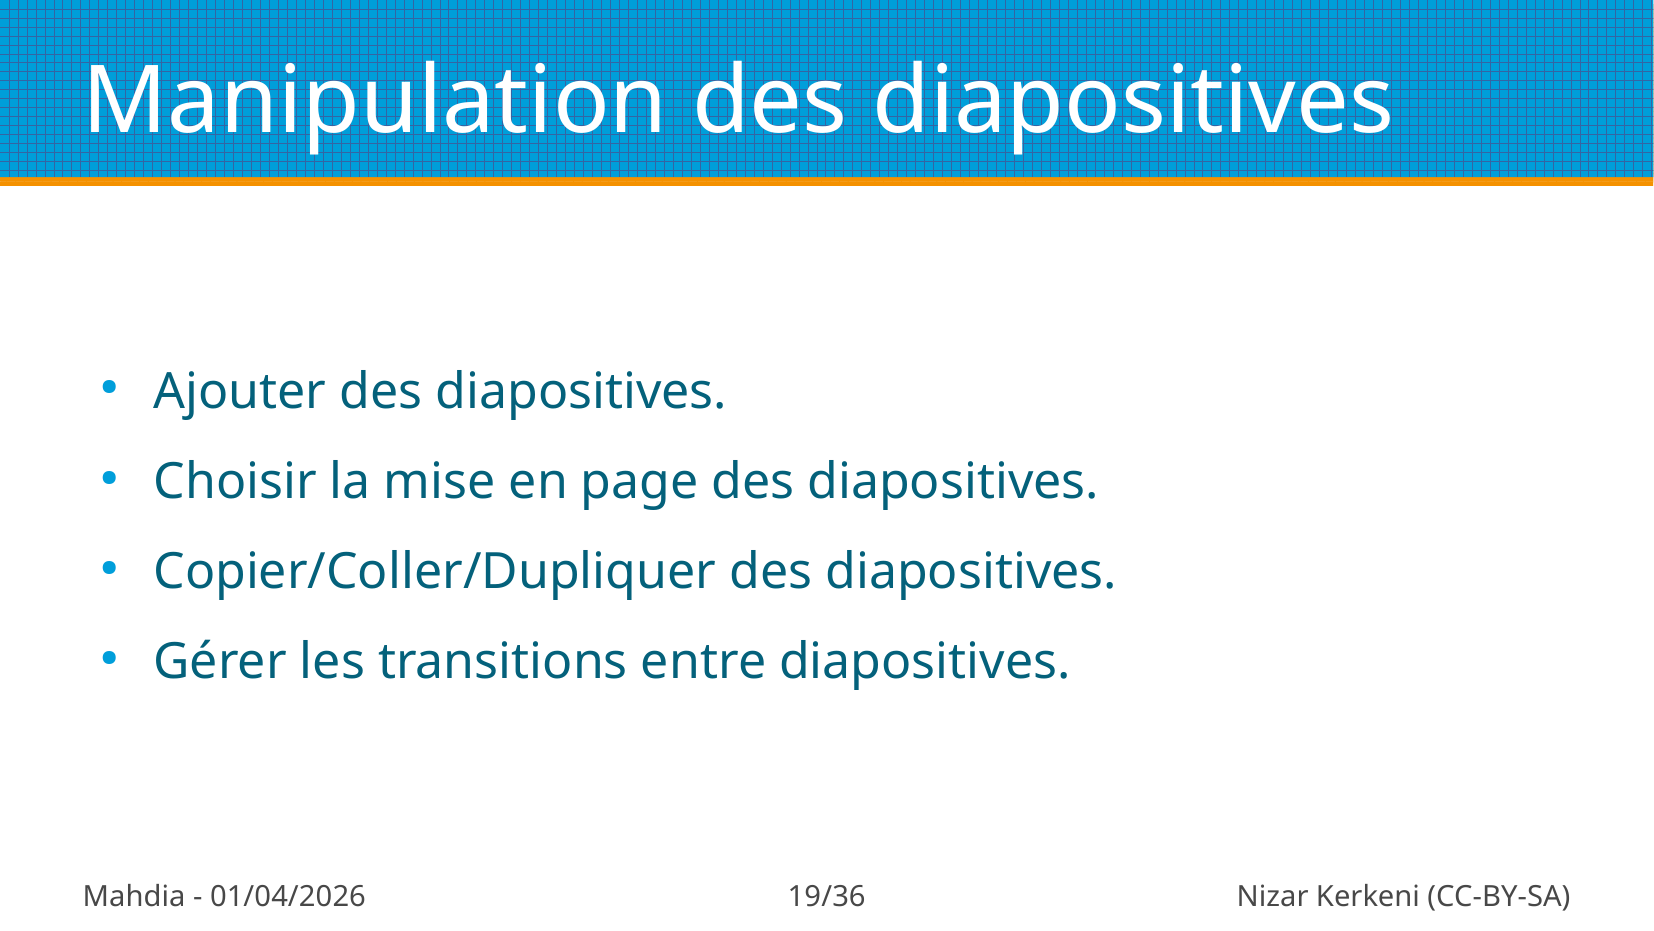

# Manipulation des diapositives
Ajouter des diapositives.
Choisir la mise en page des diapositives.
Copier/Coller/Dupliquer des diapositives.
Gérer les transitions entre diapositives.
Mahdia - 01/04/2026
19